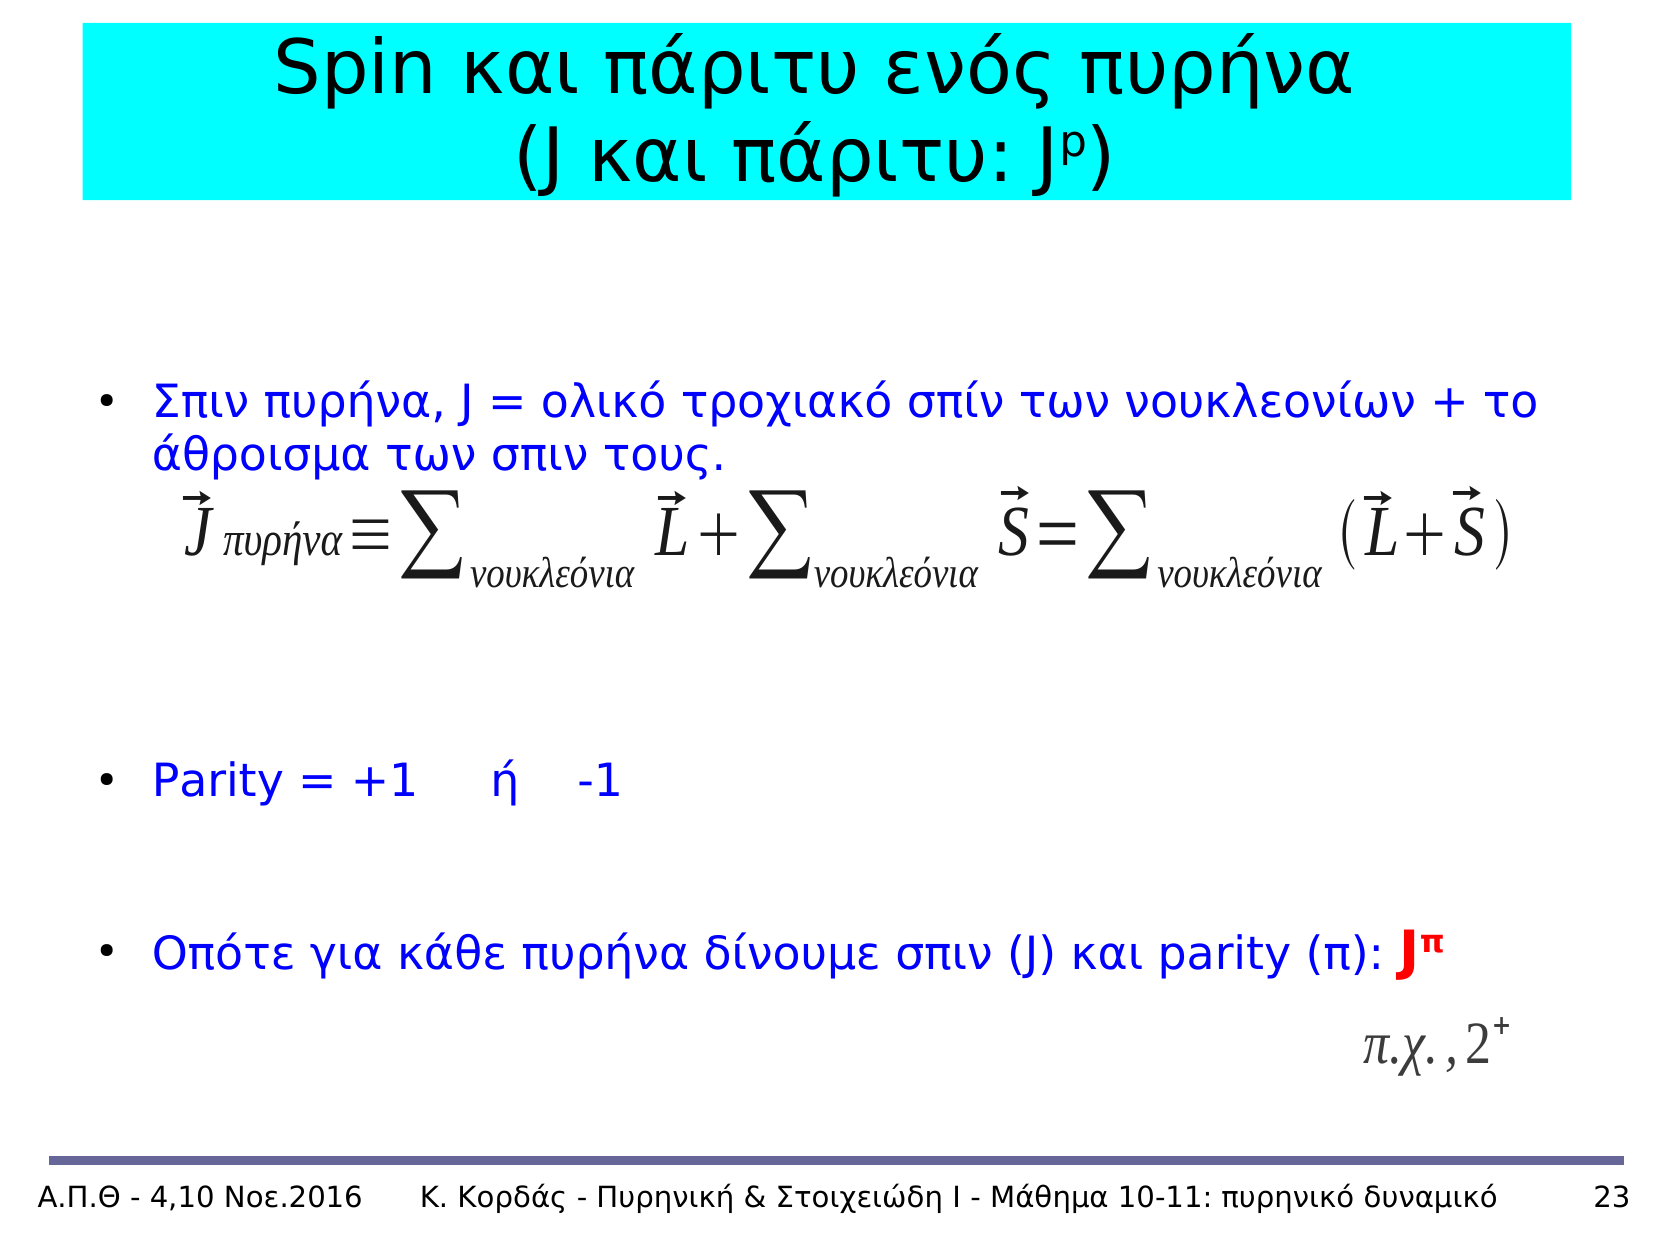

# Spin και πάριτυ ενός πυρήνα (J και πάριτυ: Jp)
Σπιν πυρήνα, J = ολικό τροχιακό σπίν των νουκλεονίων + το άθροισμα των σπιν τους.
Parity = +1 ή -1
Οπότε για κάθε πυρήνα δίνουμε σπιν (J) και parity (π): Jπ
Α.Π.Θ - 4,10 Νοε.2016
Κ. Κορδάς - Πυρηνική & Στοιχειώδη Ι - Μάθημα 10-11: πυρηνικό δυναμικό
23